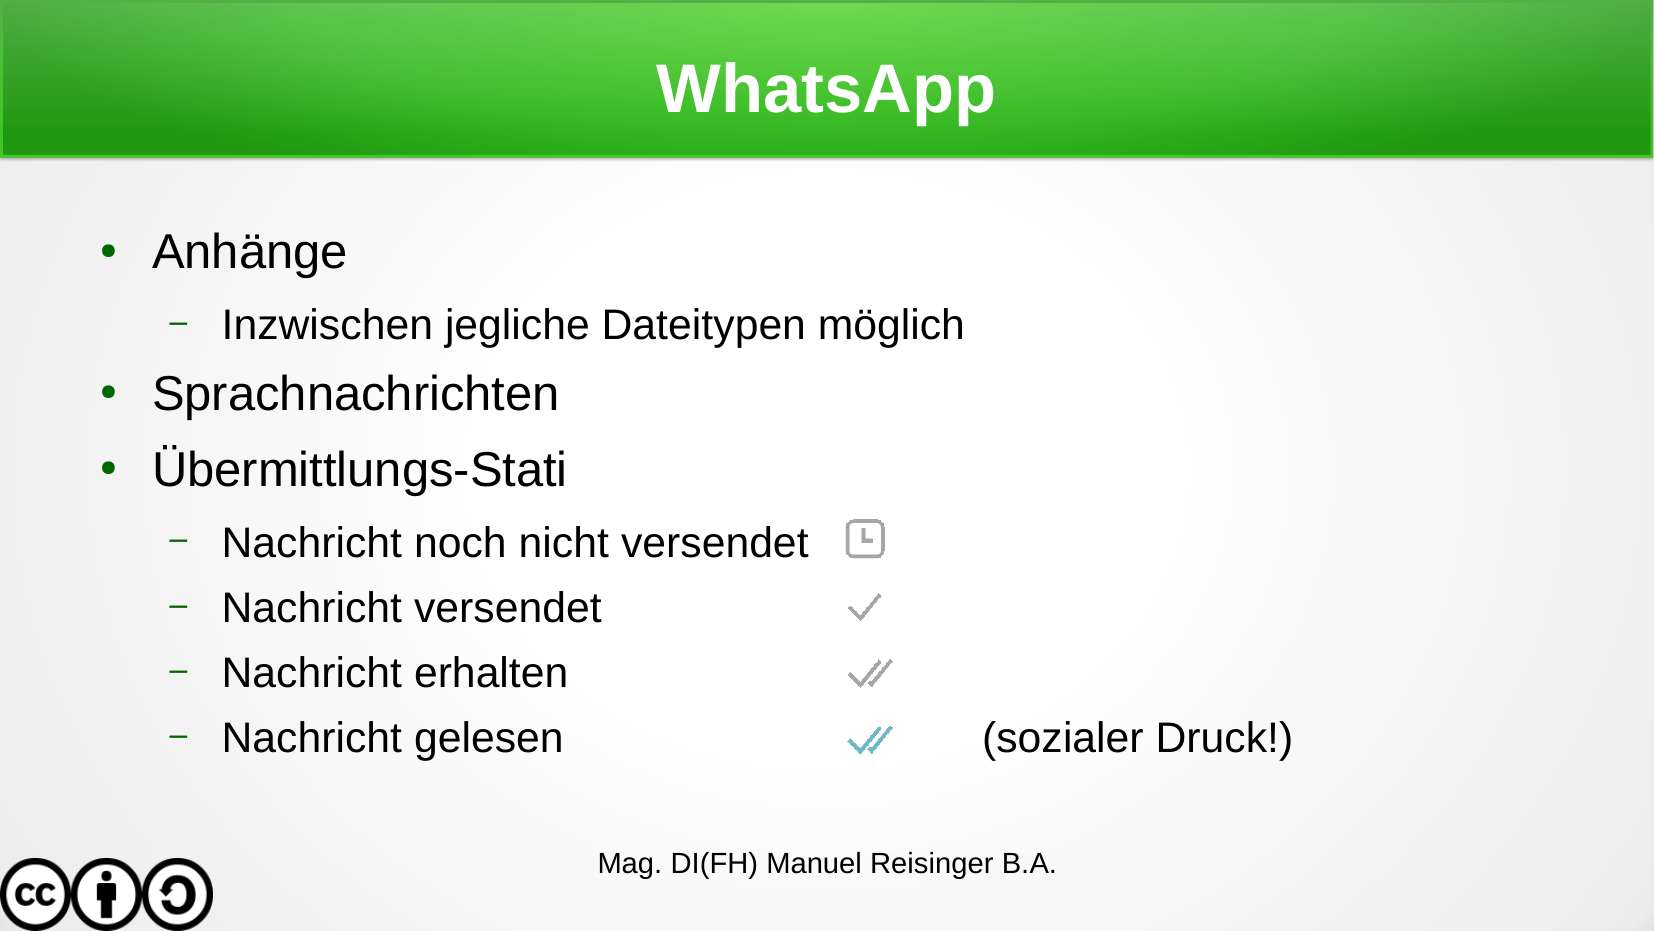

# WhatsApp
Anhänge
Inzwischen jegliche Dateitypen möglich
Sprachnachrichten
Übermittlungs-Stati
Nachricht noch nicht versendet
Nachricht versendet
Nachricht erhalten
Nachricht gelesen (sozialer Druck!)